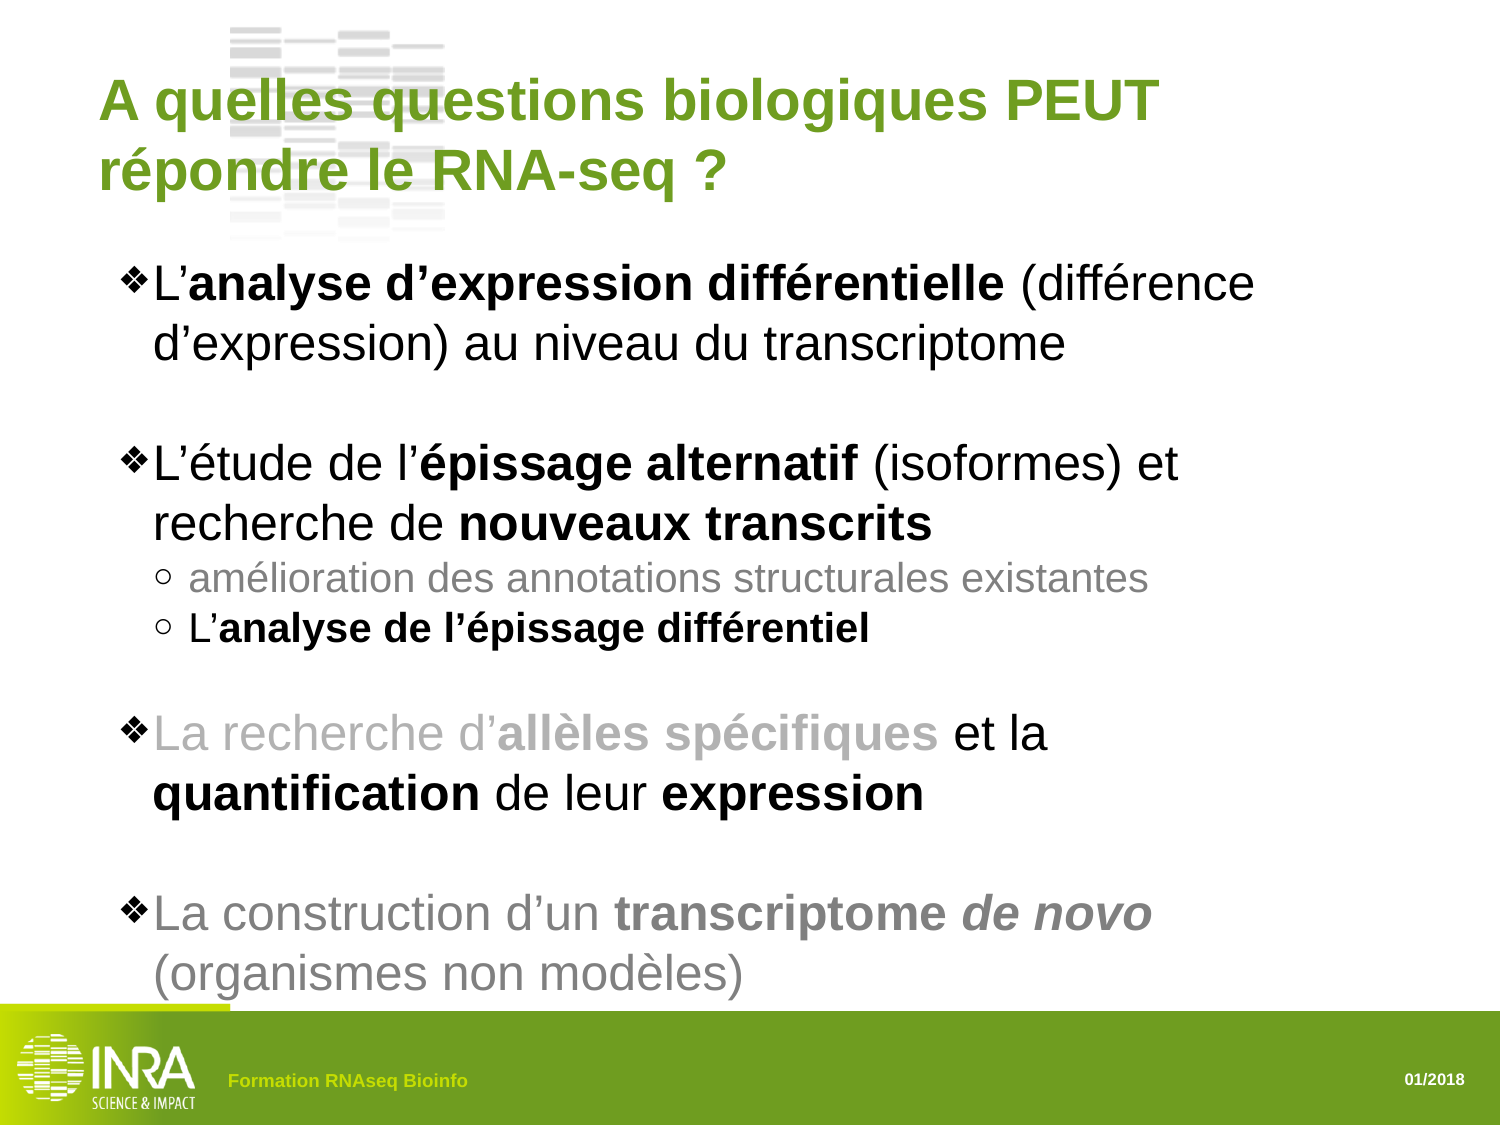

A quelles questions biologiques PEUT répondre le RNA-seq ?
L’analyse d’expression différentielle (différence d’expression) au niveau du transcriptome
L’étude de l’épissage alternatif (isoformes) et recherche de nouveaux transcrits
amélioration des annotations structurales existantes
L’analyse de l’épissage différentiel
La recherche d’allèles spécifiques et la quantification de leur expression
La construction d’un transcriptome de novo (organismes non modèles)